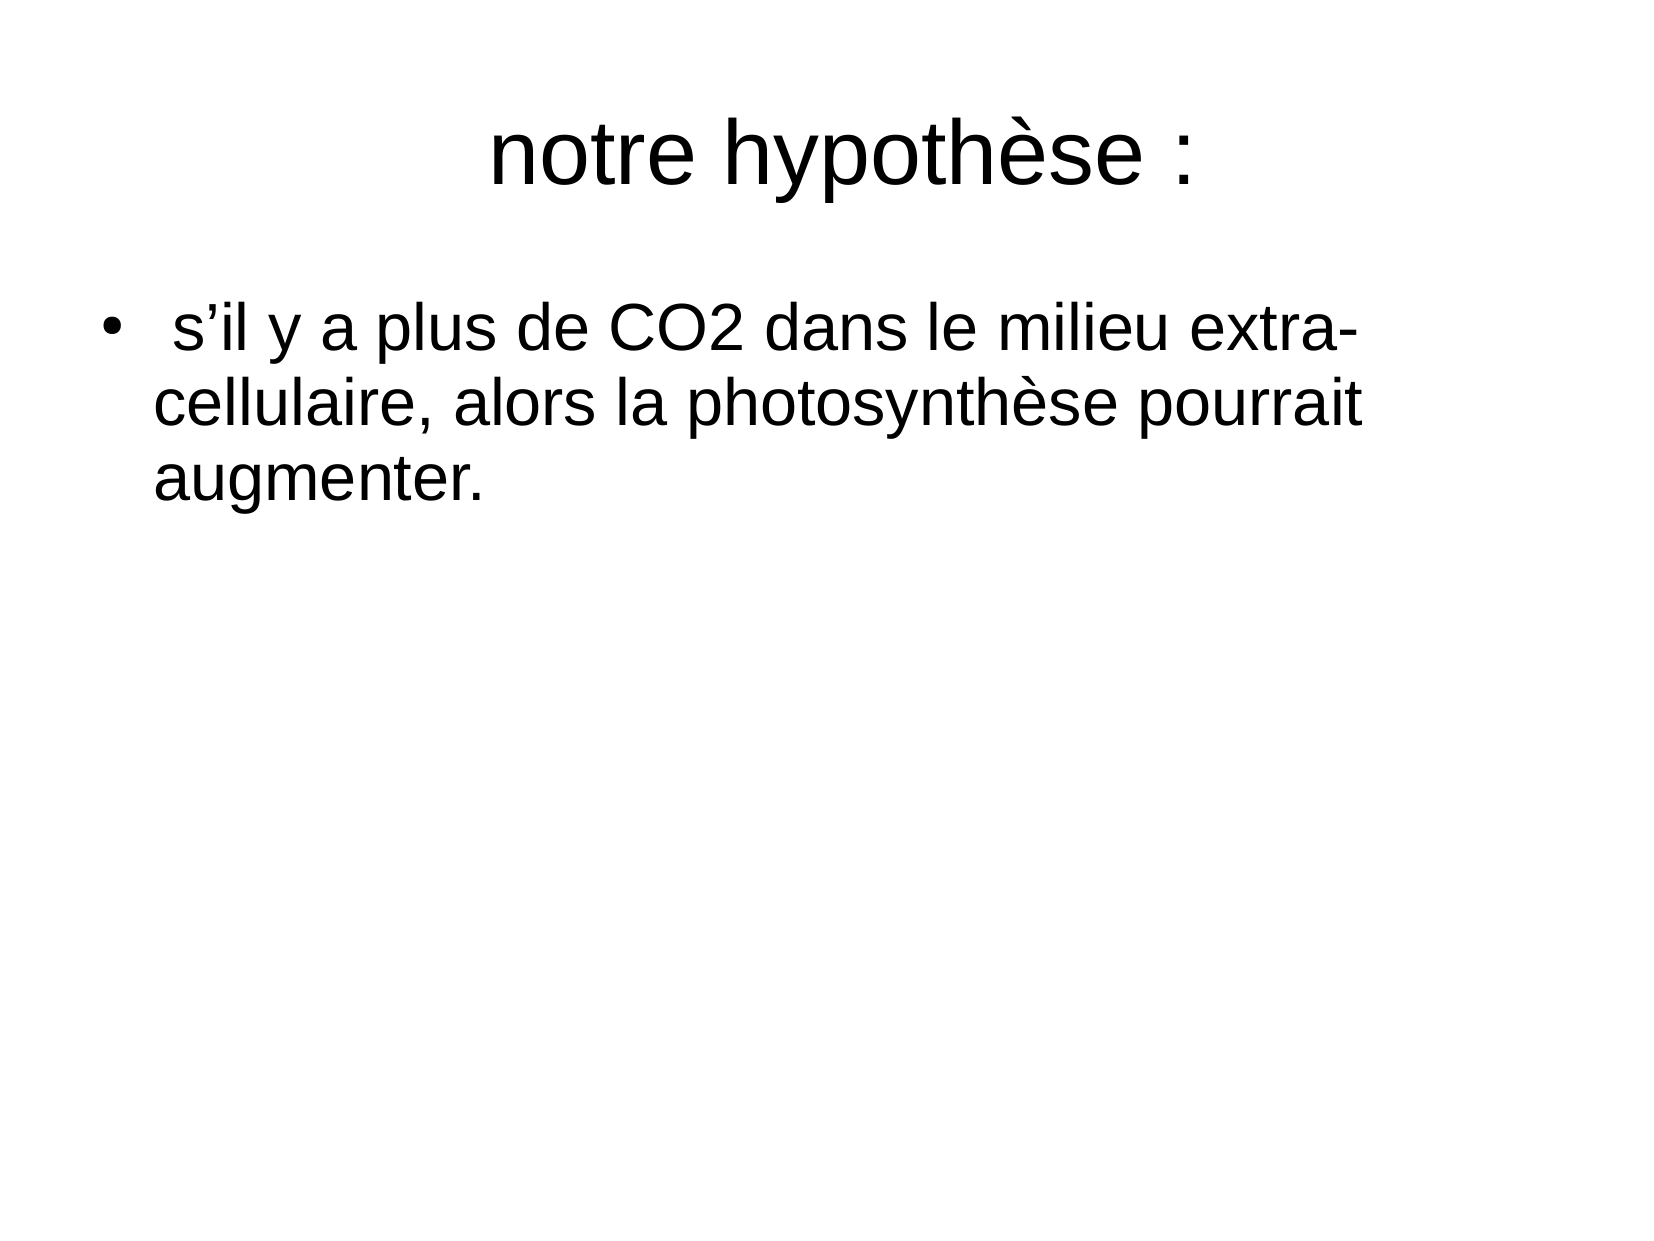

# notre hypothèse :
 s’il y a plus de CO2 dans le milieu extra-cellulaire, alors la photosynthèse pourrait augmenter.